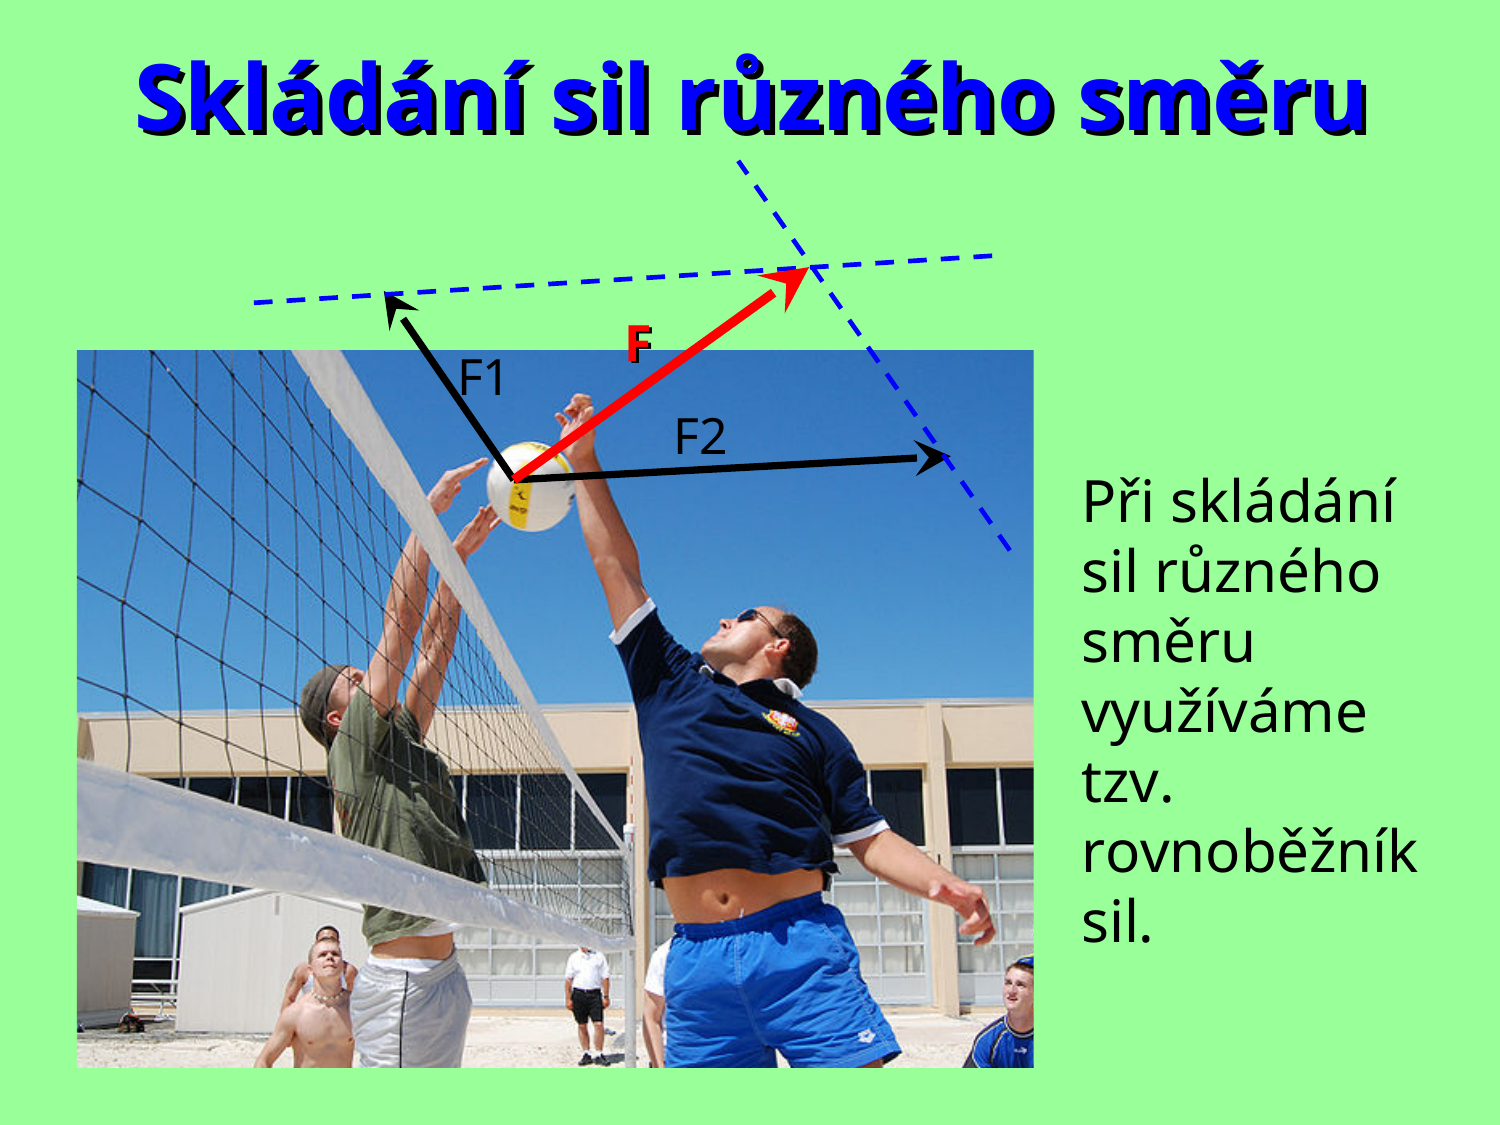

# Skládání sil různého směru
F
F1
F2
	Při skládání sil různého směru využíváme tzv. rovnoběžník sil.